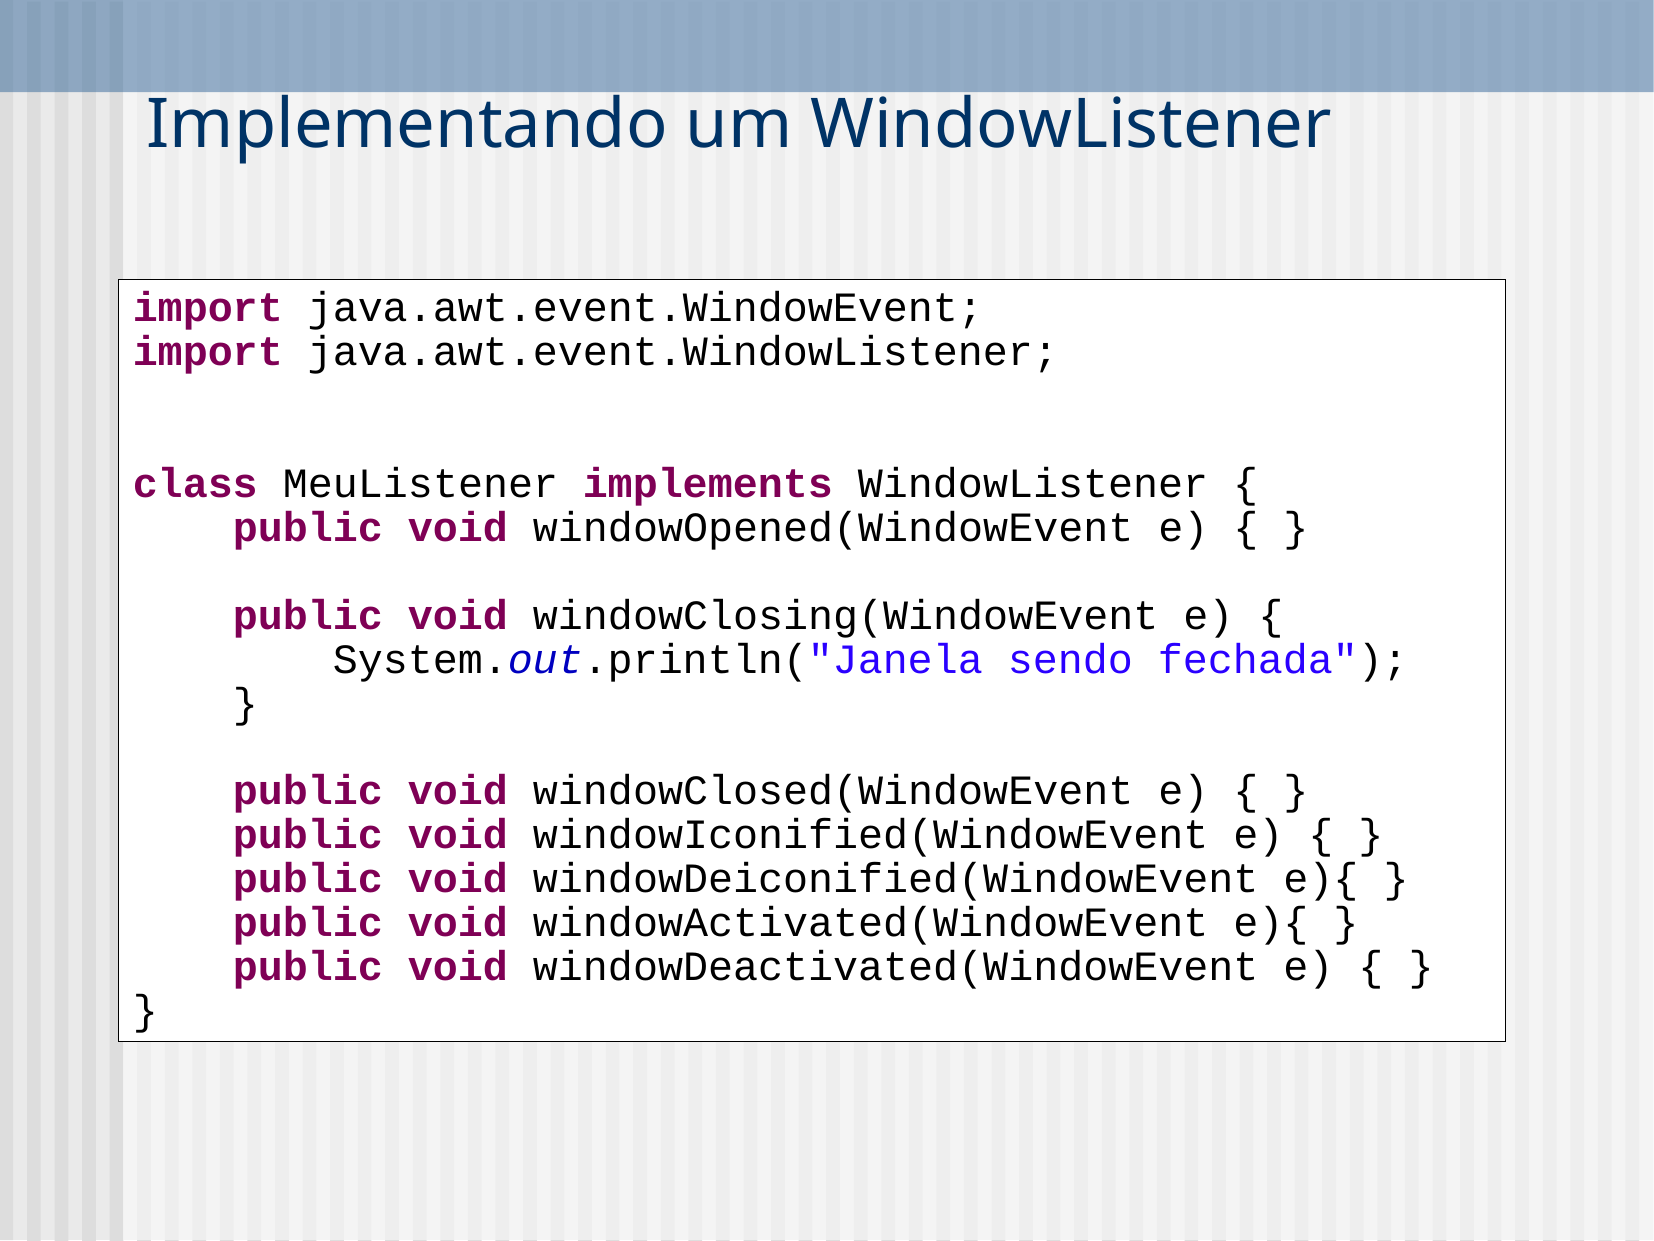

# Implementando um WindowListener
import java.awt.event.WindowEvent;
import java.awt.event.WindowListener;
class MeuListener implements WindowListener {
 public void windowOpened(WindowEvent e) { }
 public void windowClosing(WindowEvent e) {
 System.out.println("Janela sendo fechada");
 }
 public void windowClosed(WindowEvent e) { }
 public void windowIconified(WindowEvent e) { }
 public void windowDeiconified(WindowEvent e){ }
 public void windowActivated(WindowEvent e){ }
 public void windowDeactivated(WindowEvent e) { }
}